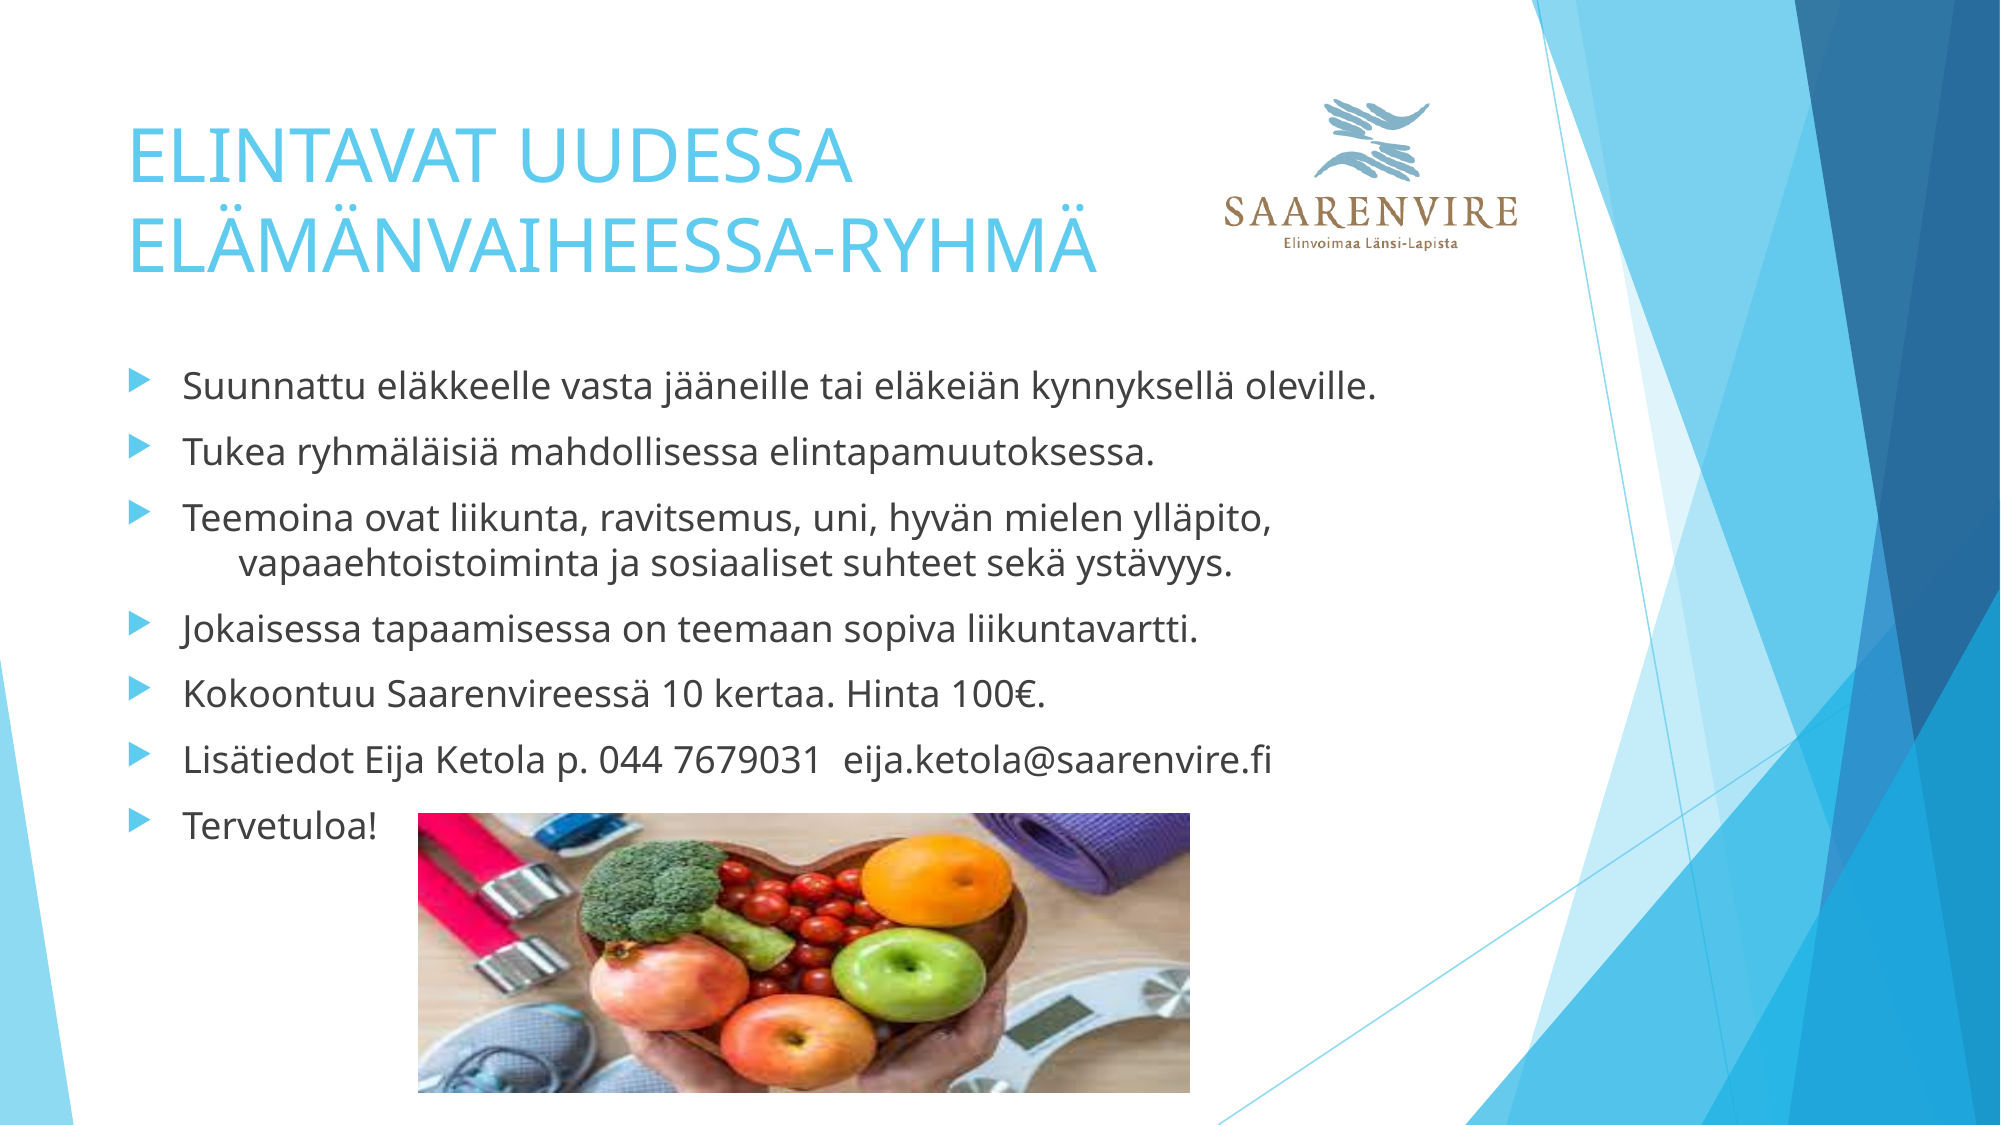

# ELINTAVAT UUDESSA ELÄMÄNVAIHEESSA-RYHMÄ
Suunnattu eläkkeelle vasta jääneille tai eläkeiän kynnyksellä oleville.
Tukea ryhmäläisiä mahdollisessa elintapamuutoksessa.
Teemoina ovat liikunta, ravitsemus, uni, hyvän mielen ylläpito, vapaaehtoistoiminta ja sosiaaliset suhteet sekä ystävyys.
Jokaisessa tapaamisessa on teemaan sopiva liikuntavartti.
Kokoontuu Saarenvireessä 10 kertaa. Hinta 100€.
Lisätiedot Eija Ketola p. 044 7679031 eija.ketola@saarenvire.fi
Tervetuloa!